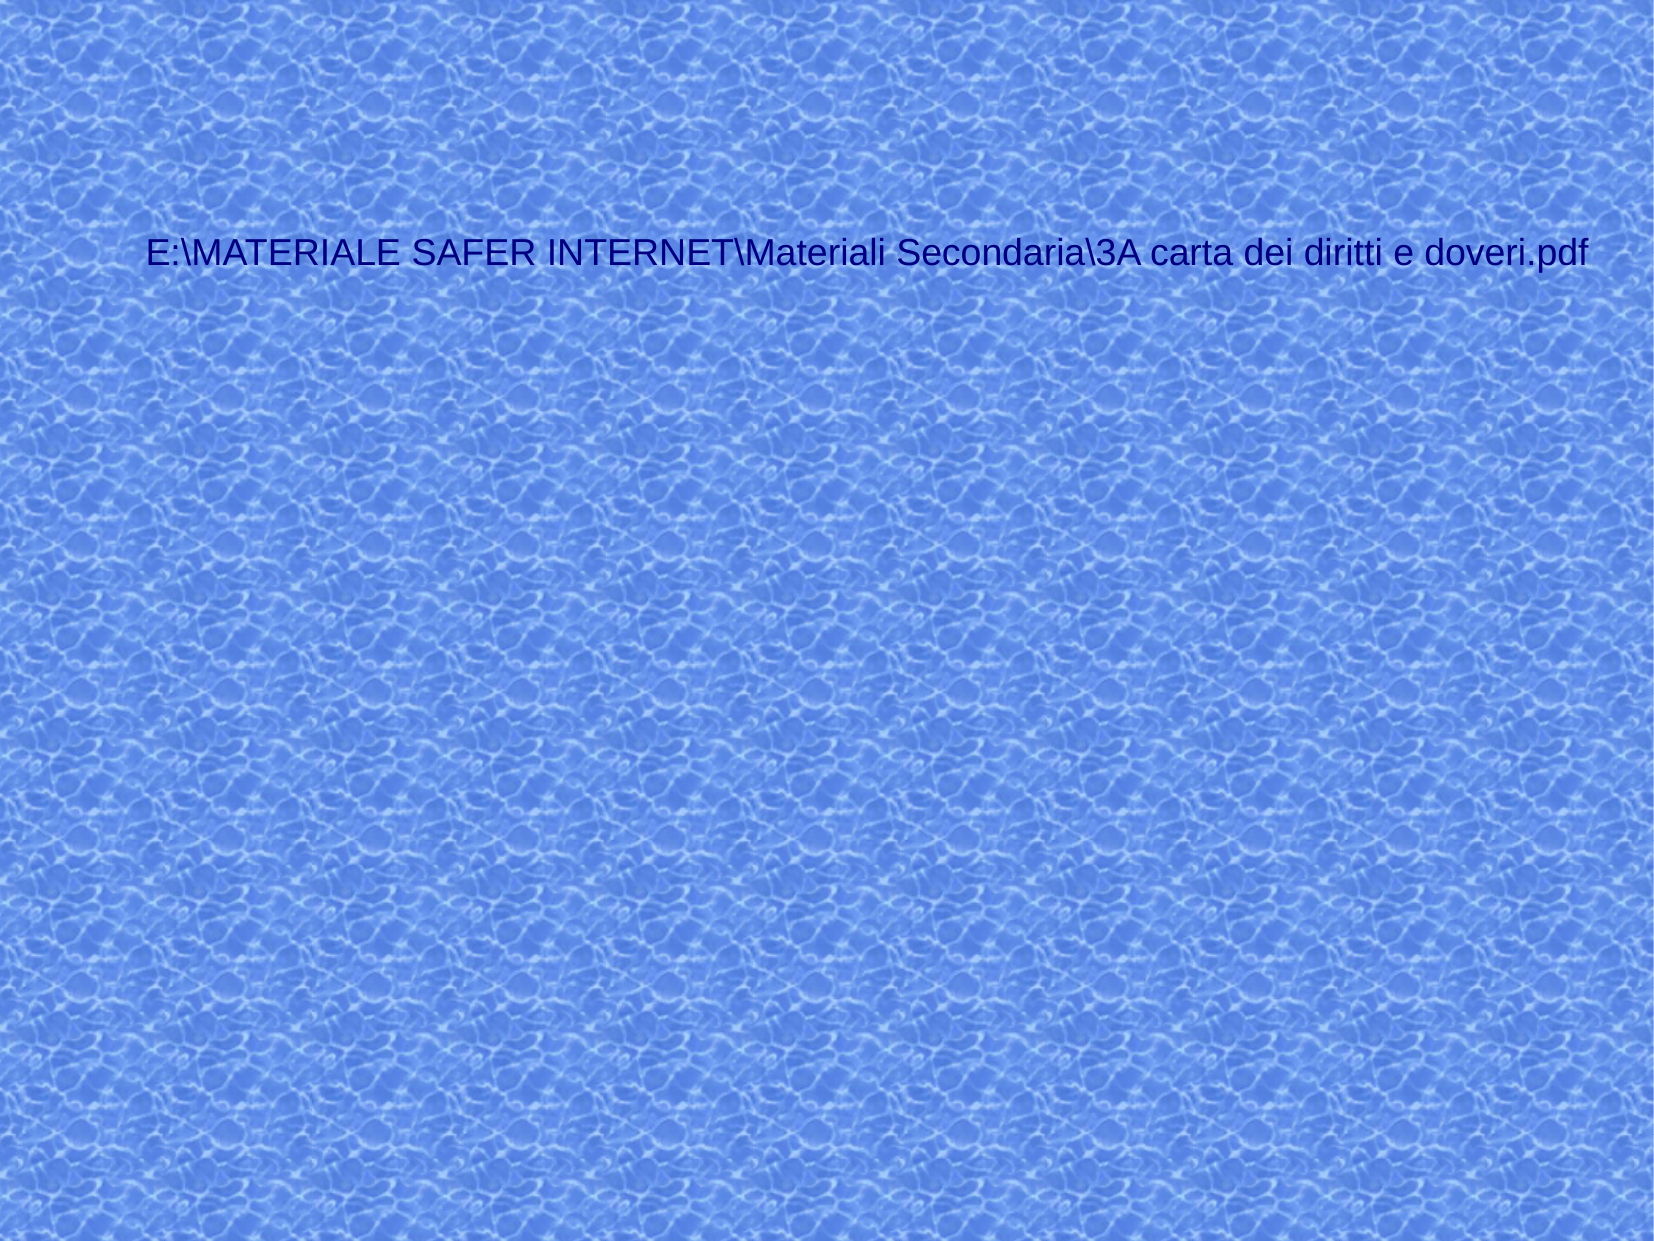

E:\MATERIALE SAFER INTERNET\Materiali Secondaria\3A carta dei diritti e doveri.pdf